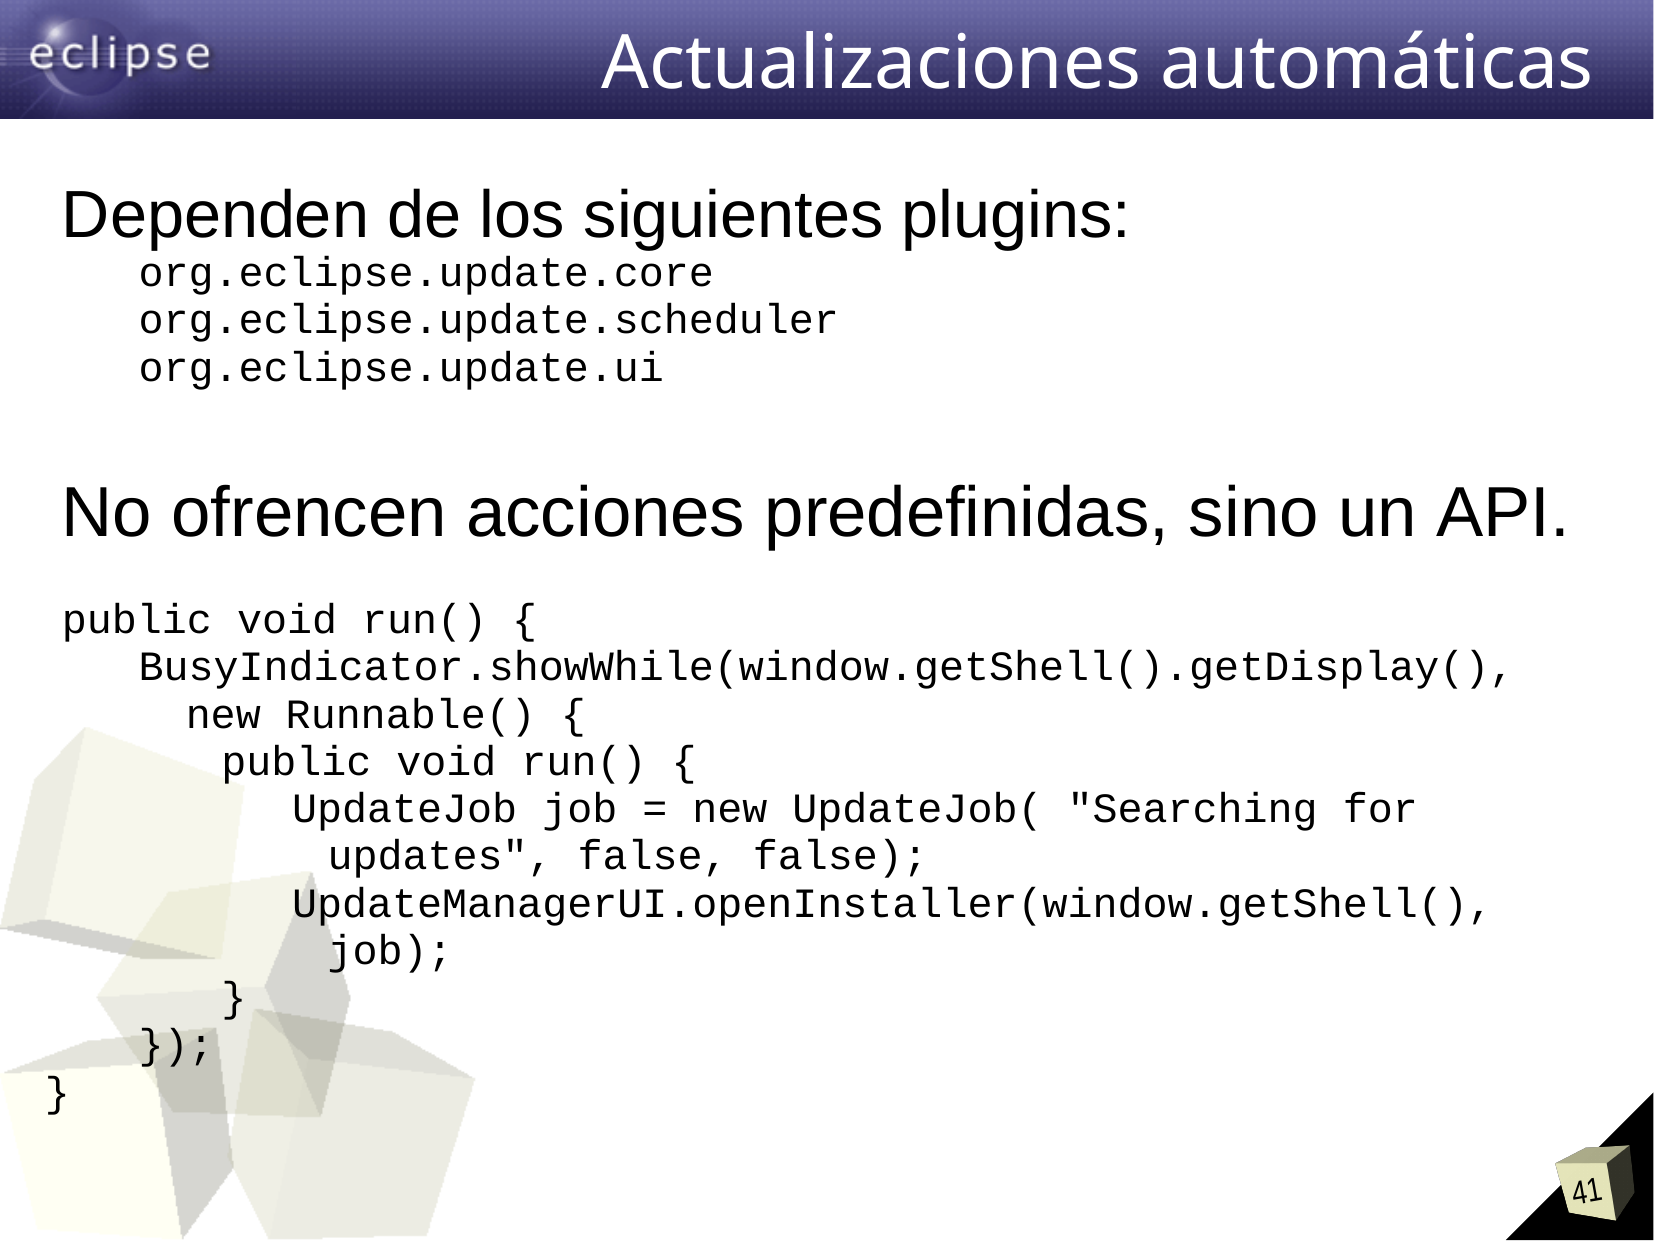

# Actualizaciones automáticas
Dependen de los siguientes plugins:
org.eclipse.update.core
org.eclipse.update.scheduler
org.eclipse.update.ui
No ofrencen acciones predefinidas, sino un API.
public void run() {
BusyIndicator.showWhile(window.getShell().getDisplay(), new Runnable() {
public void run() {
UpdateJob job = new UpdateJob( "Searching for updates", false, false);
UpdateManagerUI.openInstaller(window.getShell(), job);
}
});
}